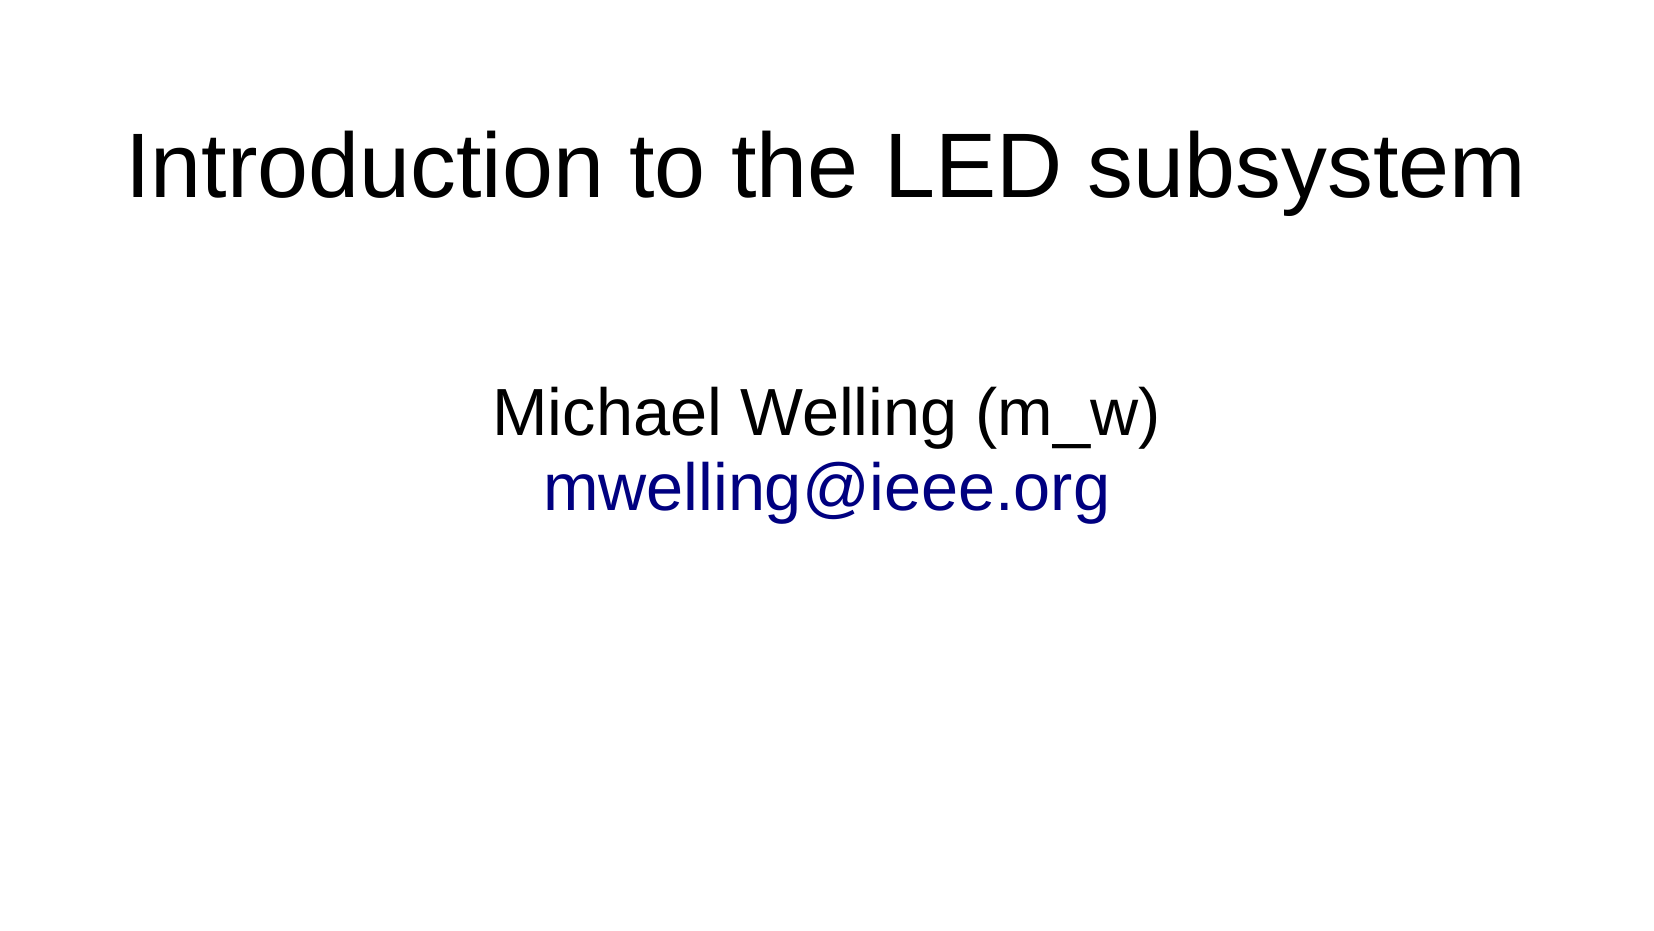

# Introduction to the LED subsystem
Michael Welling (m_w)
mwelling@ieee.org